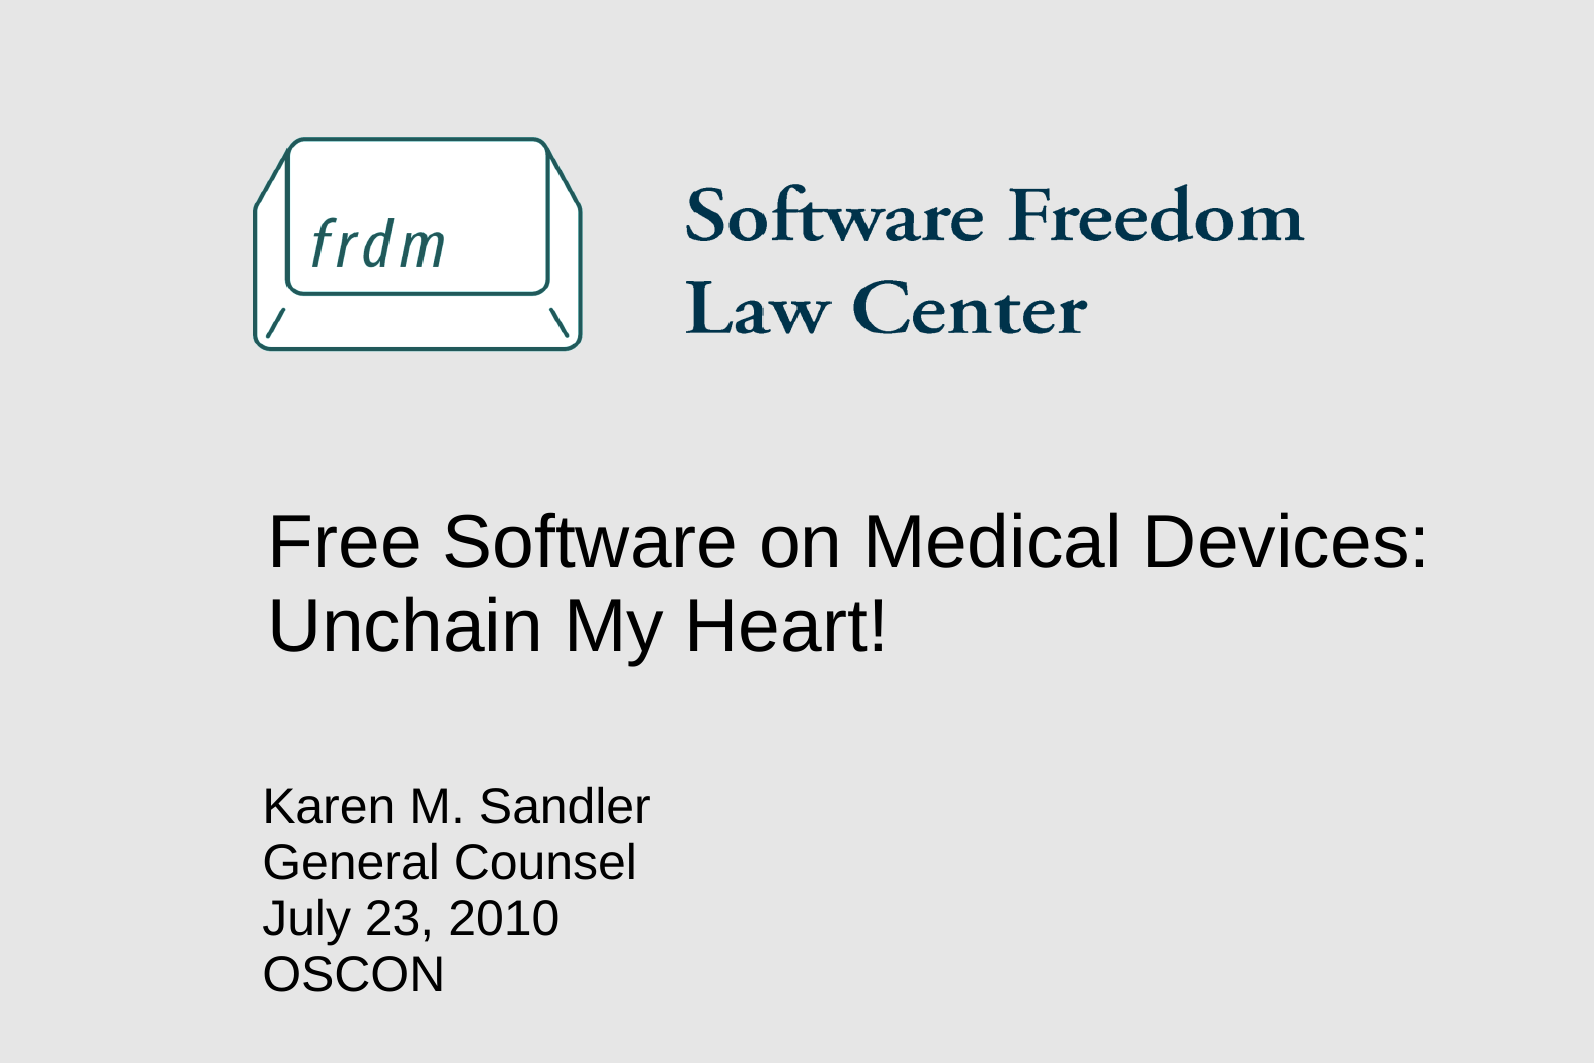

Free Software on Medical Devices: Unchain My Heart!
Karen M. Sandler
General Counsel
July 23, 2010
OSCON